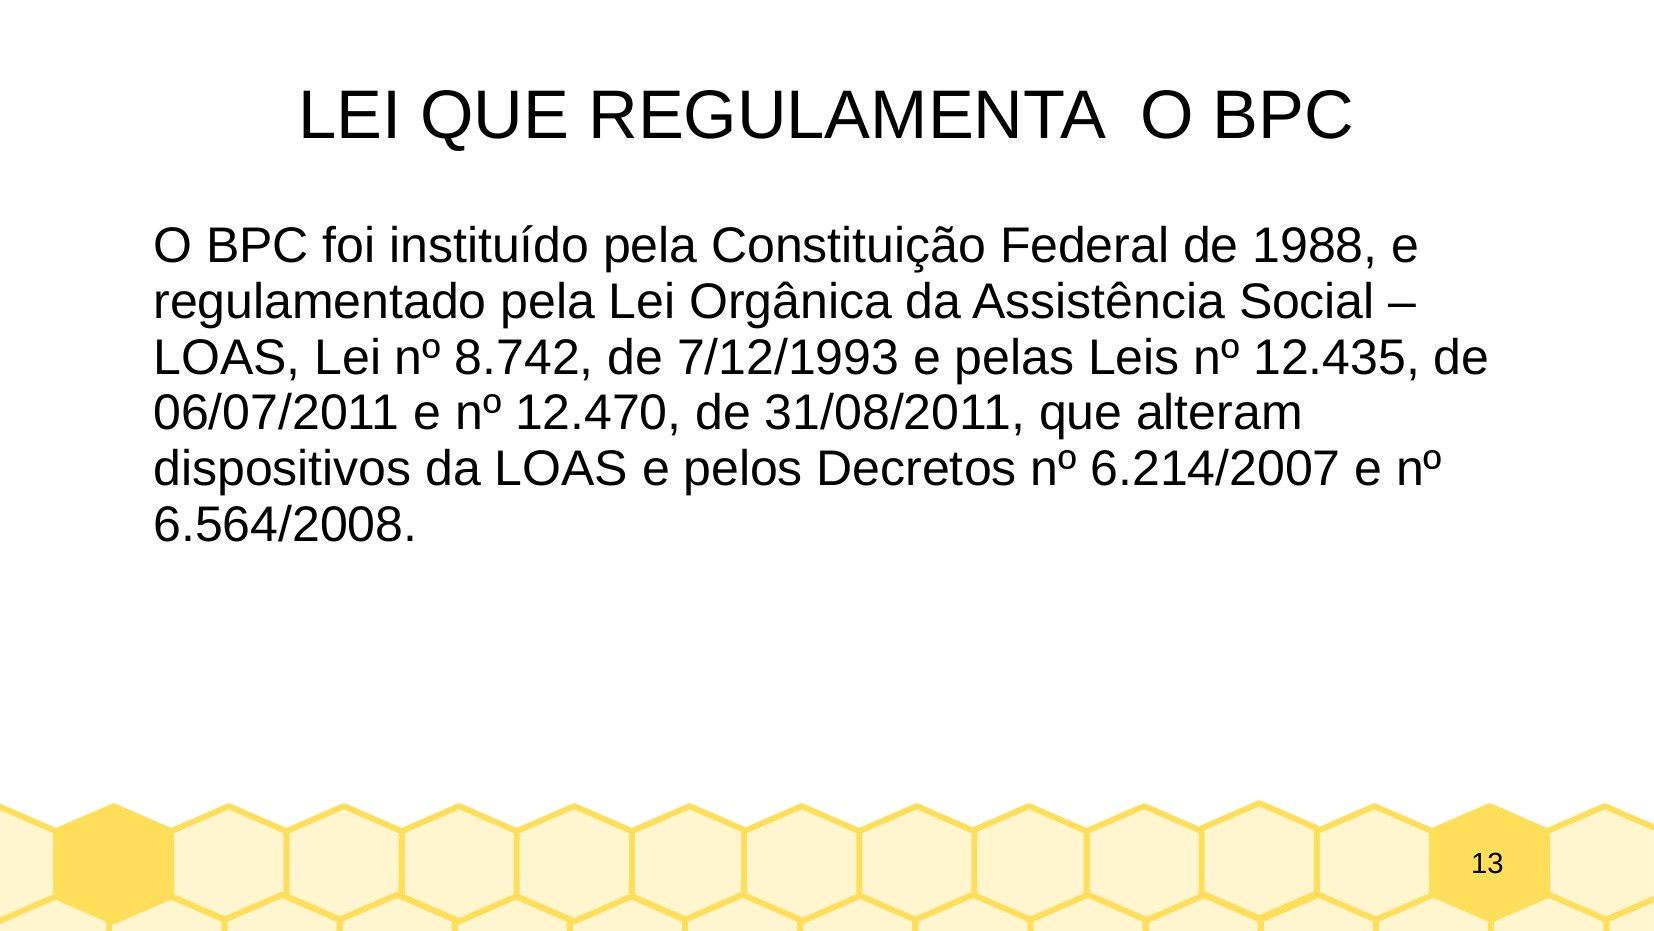

# LEI QUE REGULAMENTA O BPC
O BPC foi instituído pela Constituição Federal de 1988, e regulamentado pela Lei Orgânica da Assistência Social – LOAS, Lei nº 8.742, de 7/12/1993 e pelas Leis nº 12.435, de 06/07/2011 e nº 12.470, de 31/08/2011, que alteram dispositivos da LOAS e pelos Decretos nº 6.214/2007 e nº 6.564/2008.